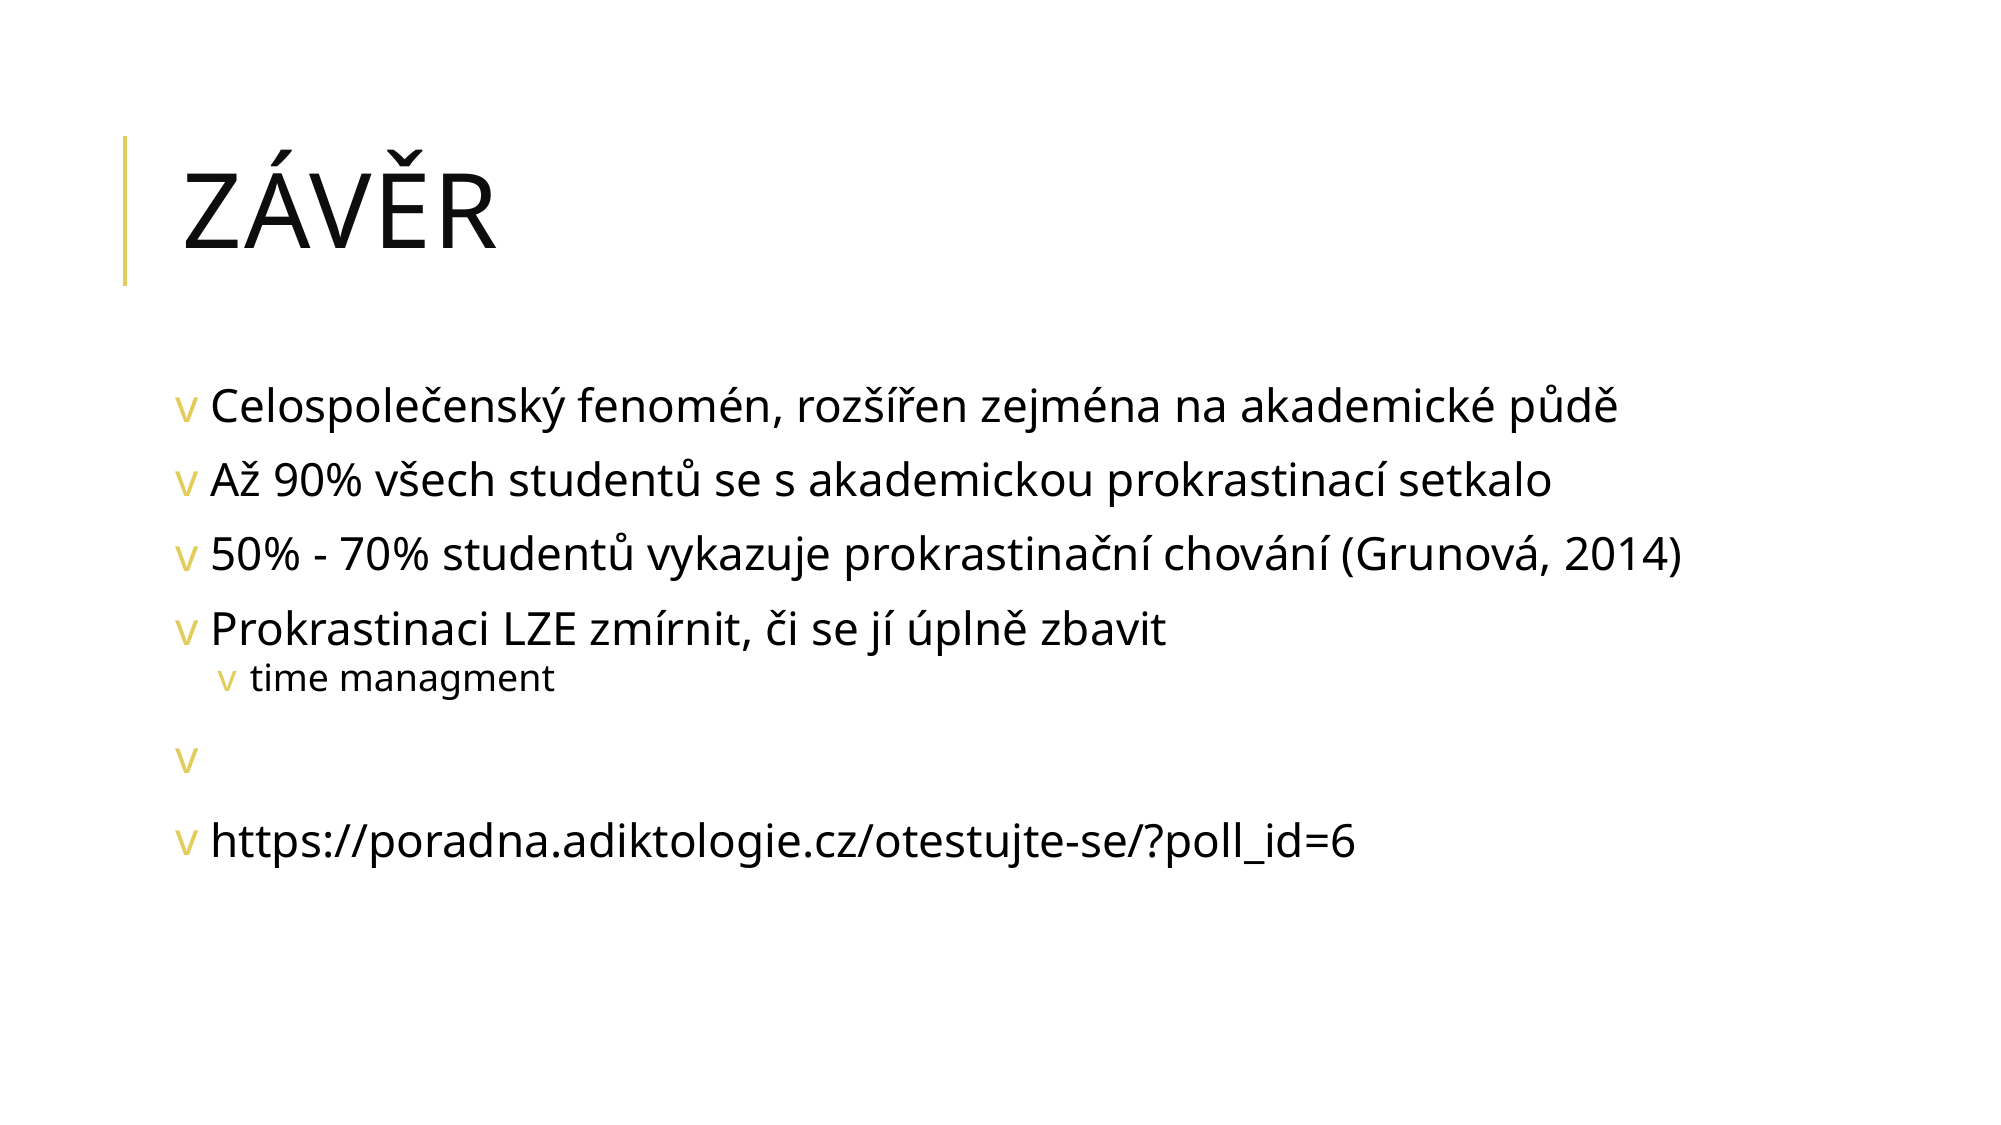

# závěr
 Celospolečenský fenomén, rozšířen zejména na akademické půdě
 Až 90% všech studentů se s akademickou prokrastinací setkalo
 50% - 70% studentů vykazuje prokrastinační chování (Grunová, 2014)
 Prokrastinaci LZE zmírnit, či se jí úplně zbavit
 time managment
 https://poradna.adiktologie.cz/otestujte-se/?poll_id=6